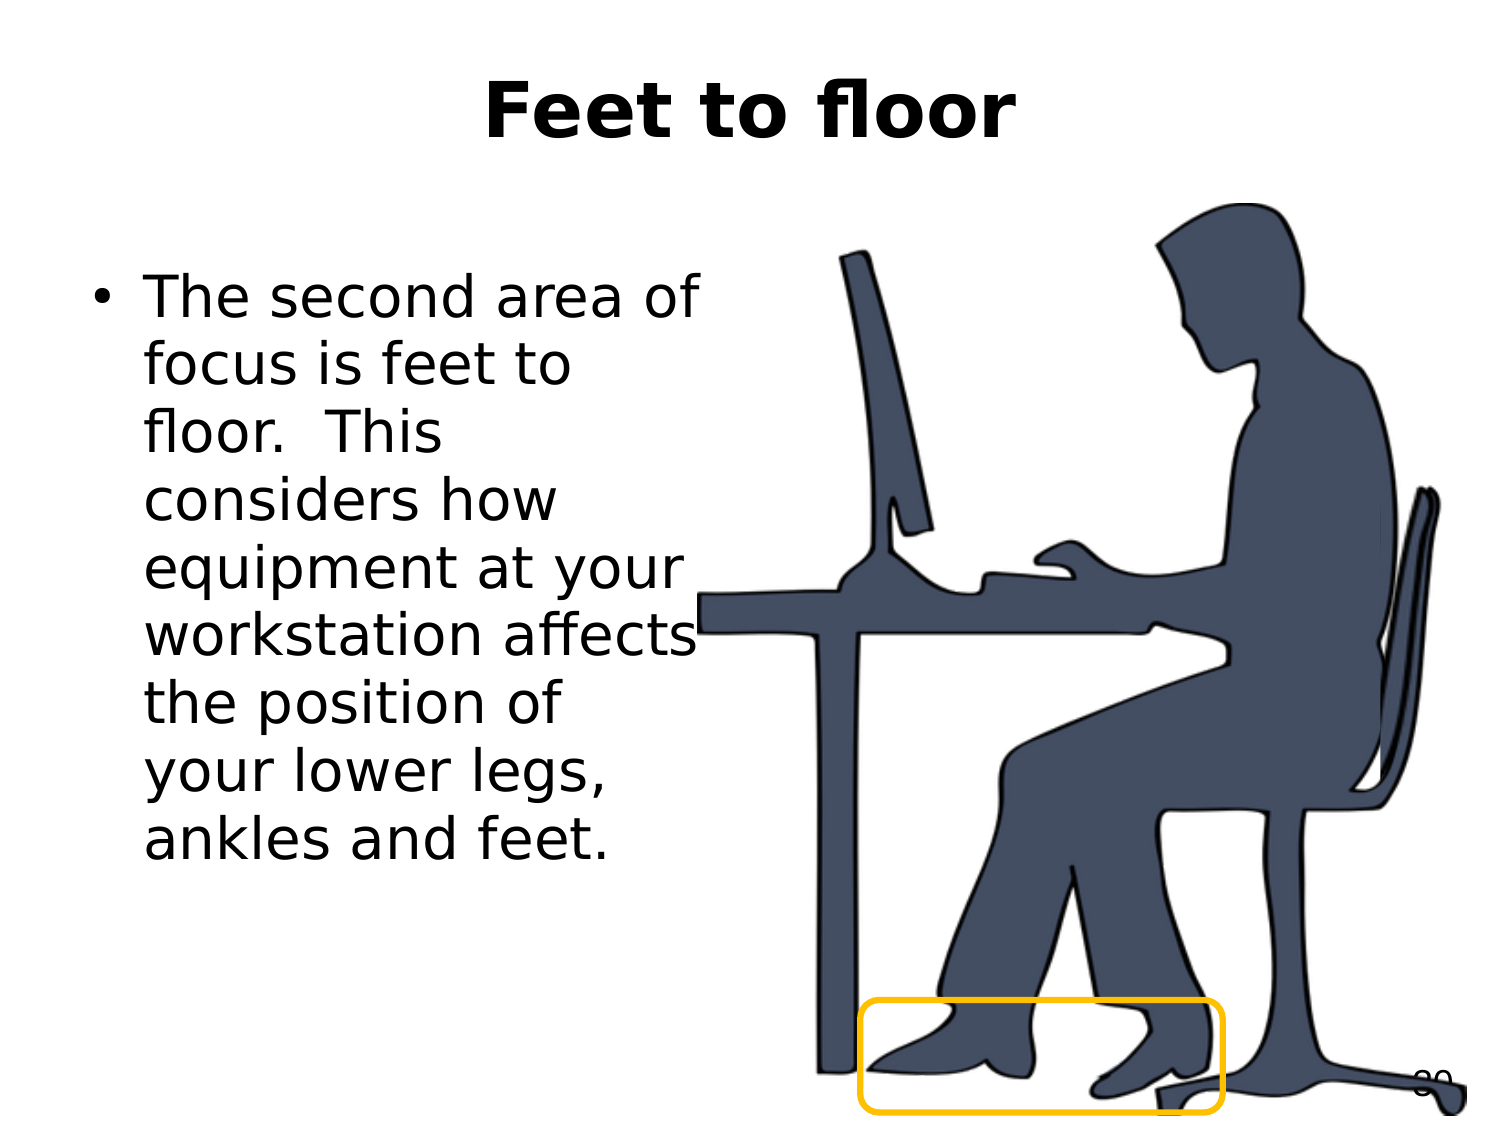

# Feet to floor
The second area of focus is feet to floor. This considers how equipment at your workstation affects the position of your lower legs, ankles and feet.